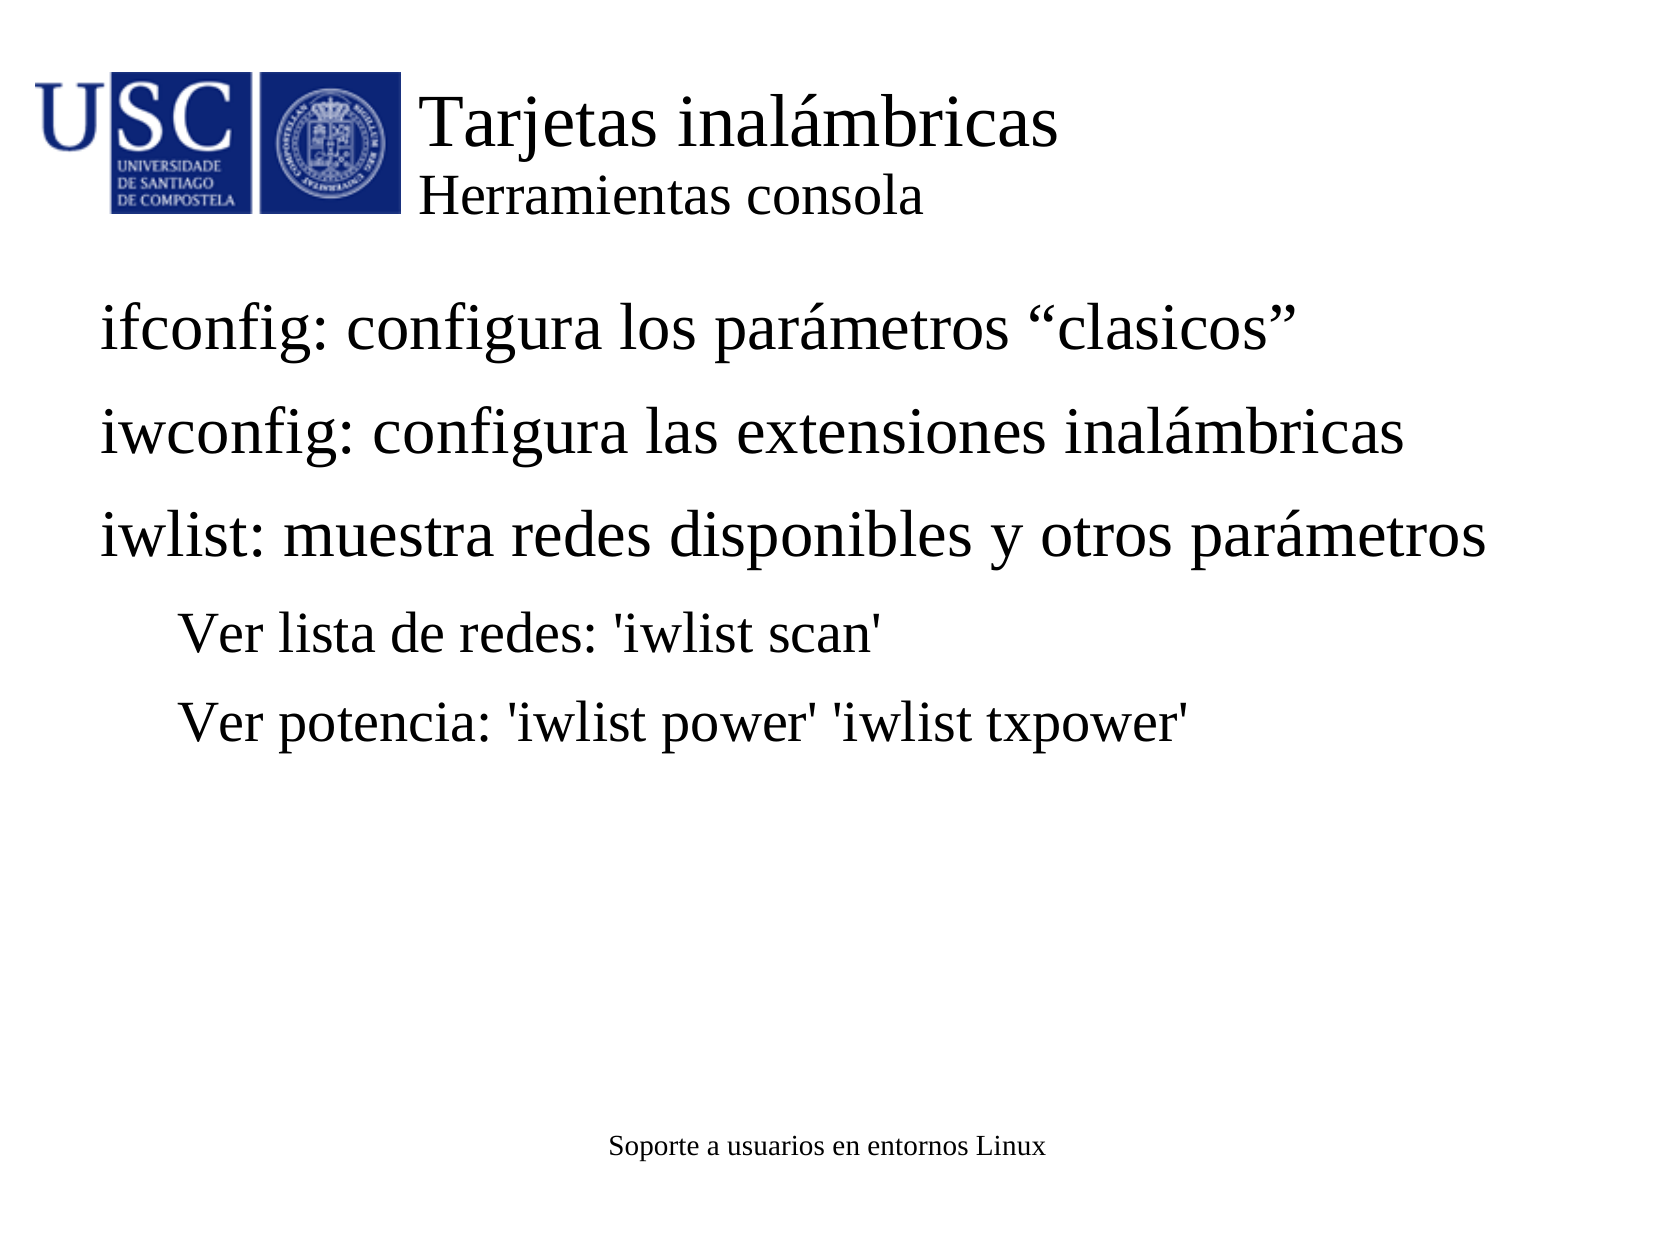

# Tarjetas inalámbricas Herramientas consola
ifconfig: configura los parámetros “clasicos”
iwconfig: configura las extensiones inalámbricas
iwlist: muestra redes disponibles y otros parámetros
Ver lista de redes: 'iwlist scan'
Ver potencia: 'iwlist power' 'iwlist txpower'